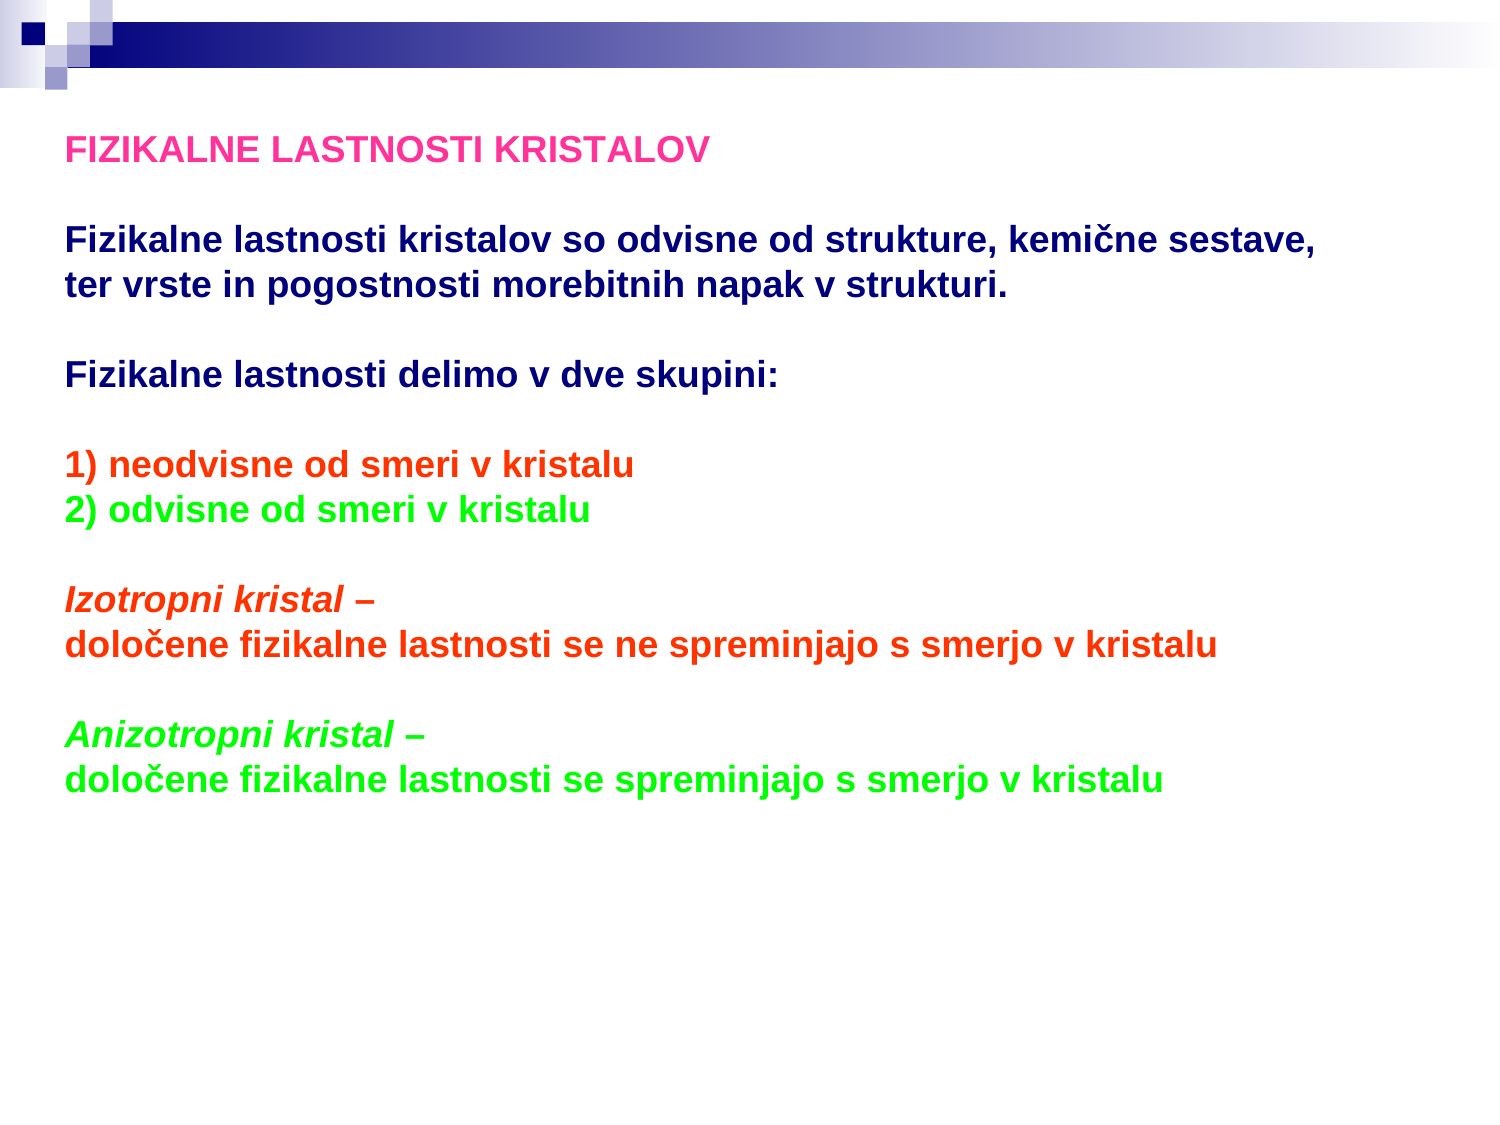

FIZIKALNE LASTNOSTI KRISTALOV
Fizikalne lastnosti kristalov so odvisne od strukture, kemične sestave,
ter vrste in pogostnosti morebitnih napak v strukturi.
Fizikalne lastnosti delimo v dve skupini:
1) neodvisne od smeri v kristalu
2) odvisne od smeri v kristalu
Izotropni kristal –
določene fizikalne lastnosti se ne spreminjajo s smerjo v kristalu
Anizotropni kristal –
določene fizikalne lastnosti se spreminjajo s smerjo v kristalu